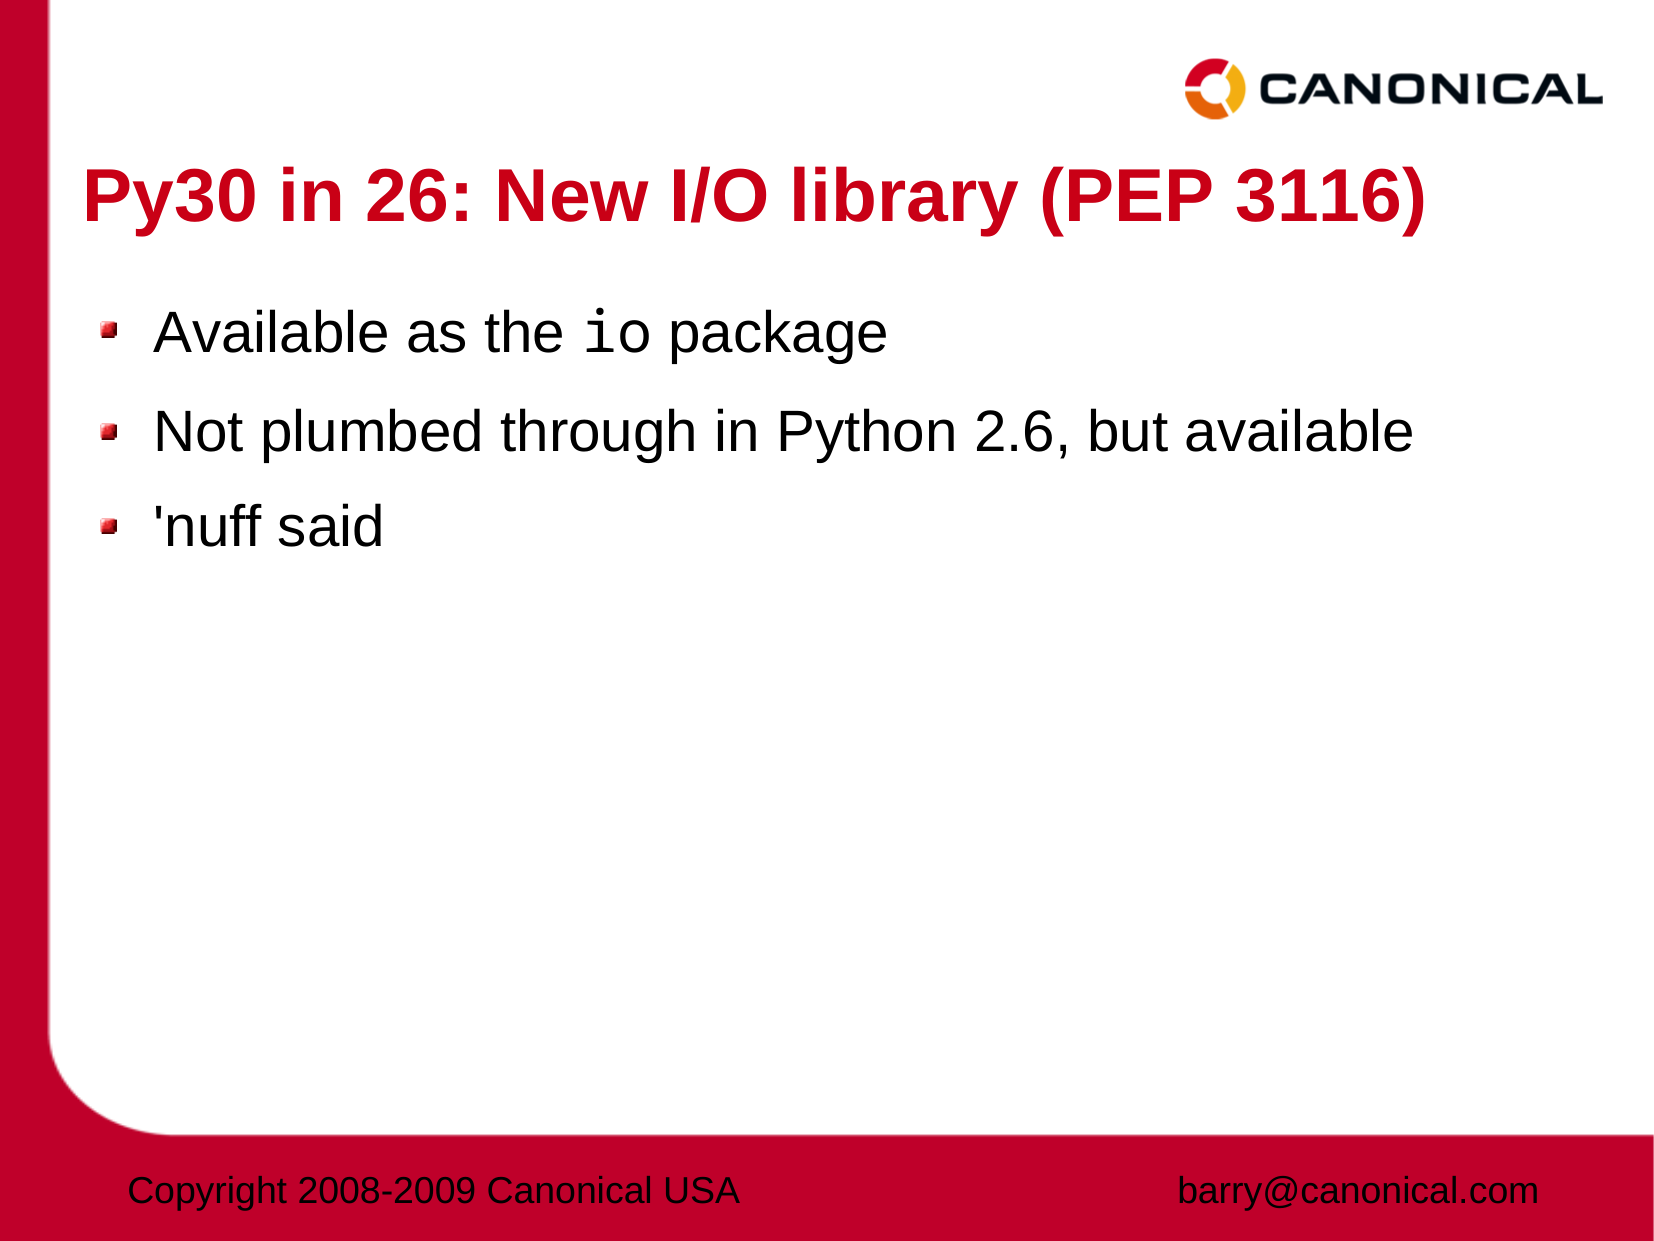

# Py30 in 26: New I/O library (PEP 3116)
Available as the io package
Not plumbed through in Python 2.6, but available
'nuff said